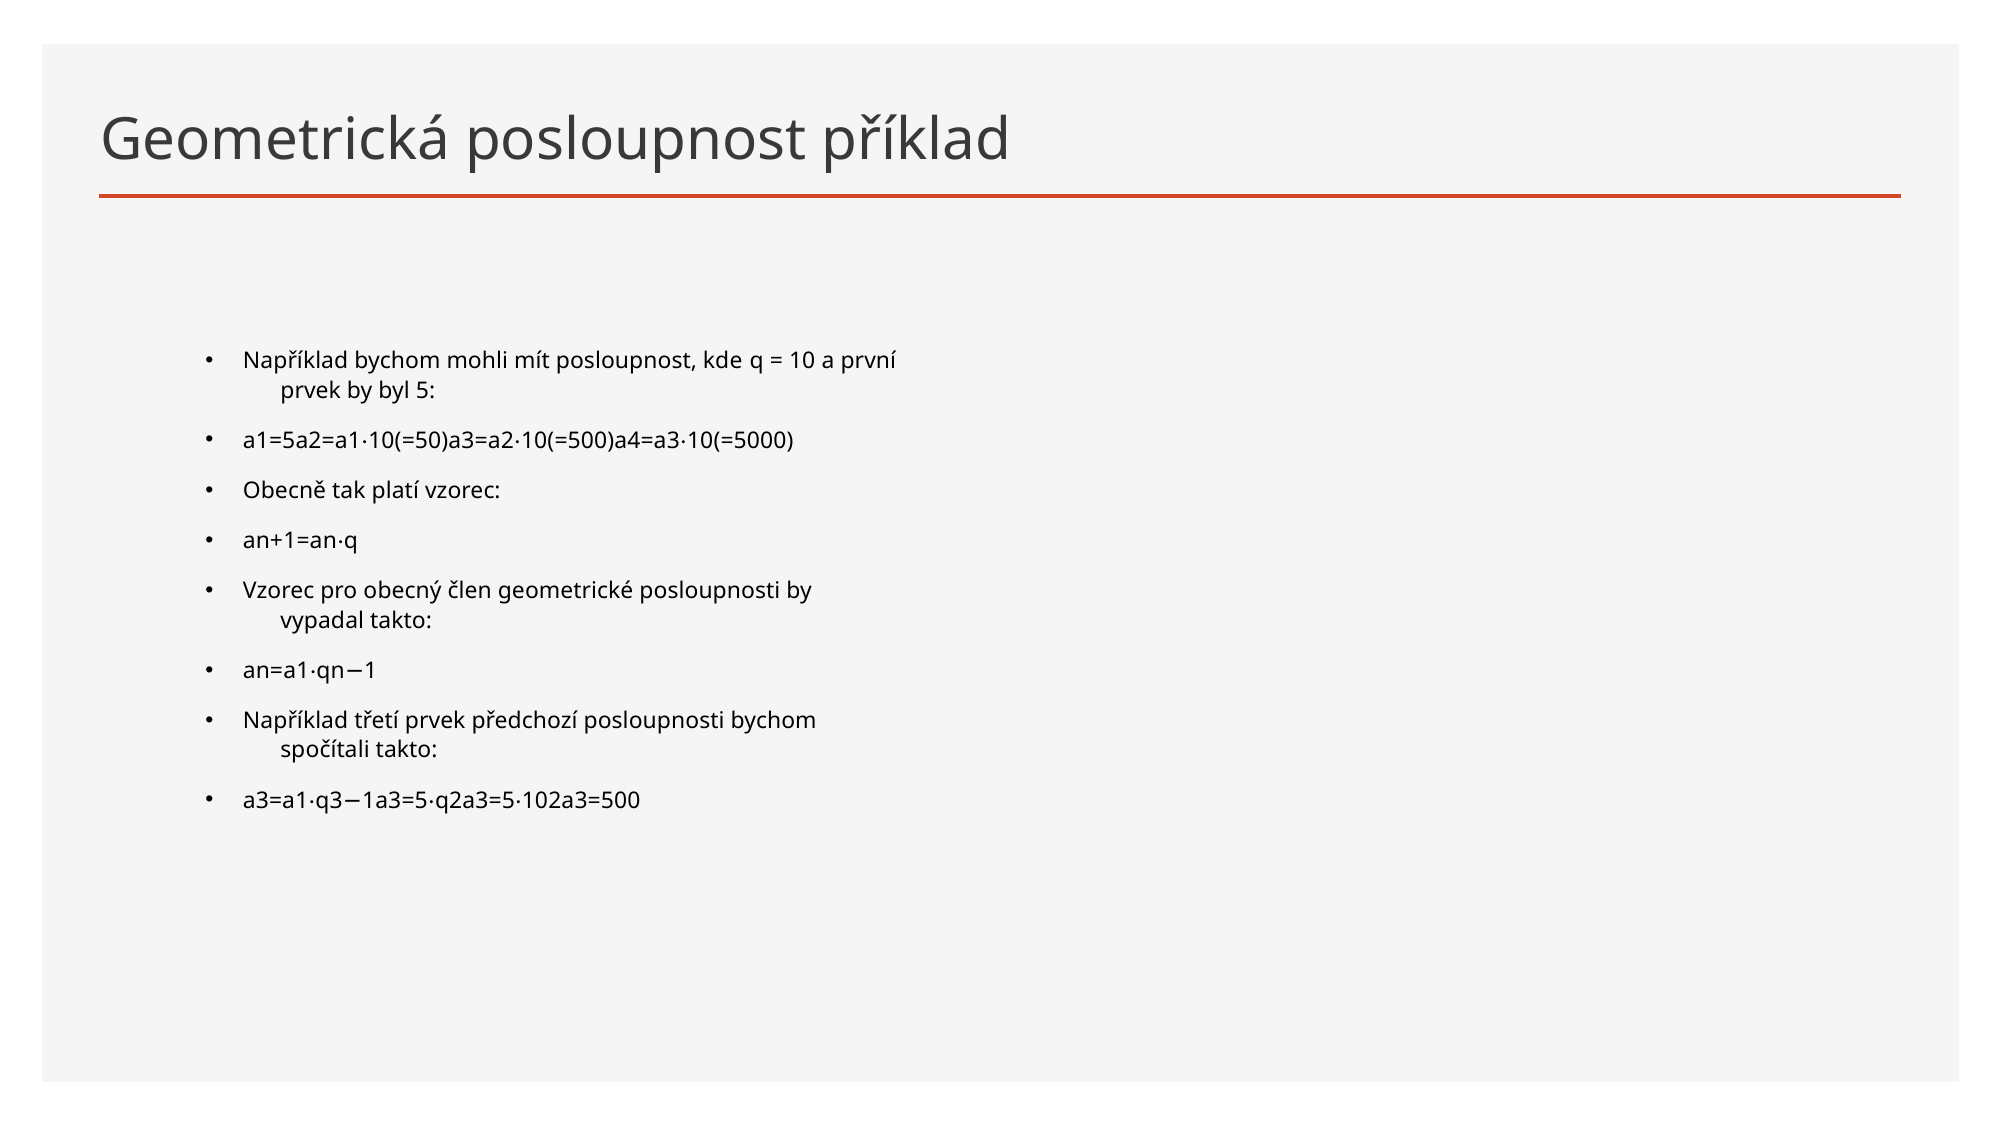

# Geometrická posloupnost příklad
Například bychom mohli mít posloupnost, kde q = 10 a první prvek by byl 5:
a1=5a2=a1⋅10(=50)a3=a2⋅10(=500)a4=a3⋅10(=5000)
Obecně tak platí vzorec:
an+1=an⋅q
Vzorec pro obecný člen geometrické posloupnosti by vypadal takto:
an=a1⋅qn−1
Například třetí prvek předchozí posloupnosti bychom spočítali takto:
a3=a1⋅q3−1a3=5⋅q2a3=5⋅102a3=500